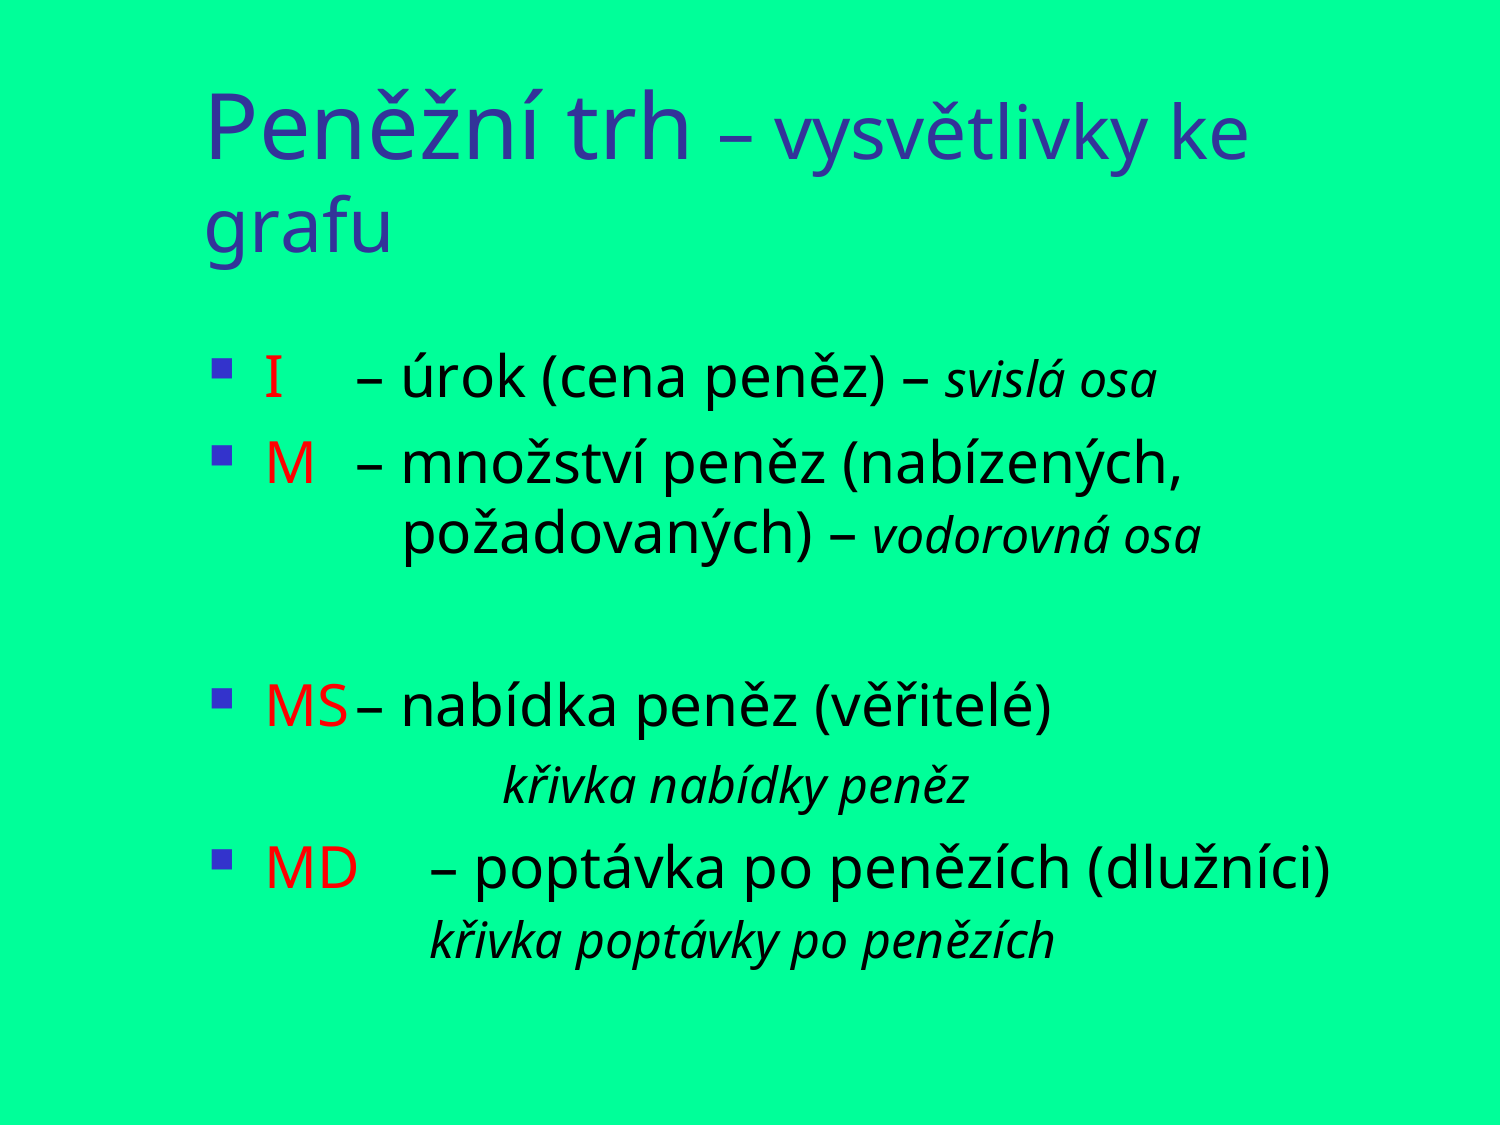

# Peněžní trh – vysvětlivky ke grafu
I	– úrok (cena peněz) – svislá osa
M 	– množství peněz (nabízených, 			 		 požadovaných) – vodorovná osa
MS	– nabídka peněz (věřitelé)
				křivka nabídky peněz
MD	– poptávka po penězích (dlužníci) 				křivka poptávky po penězích